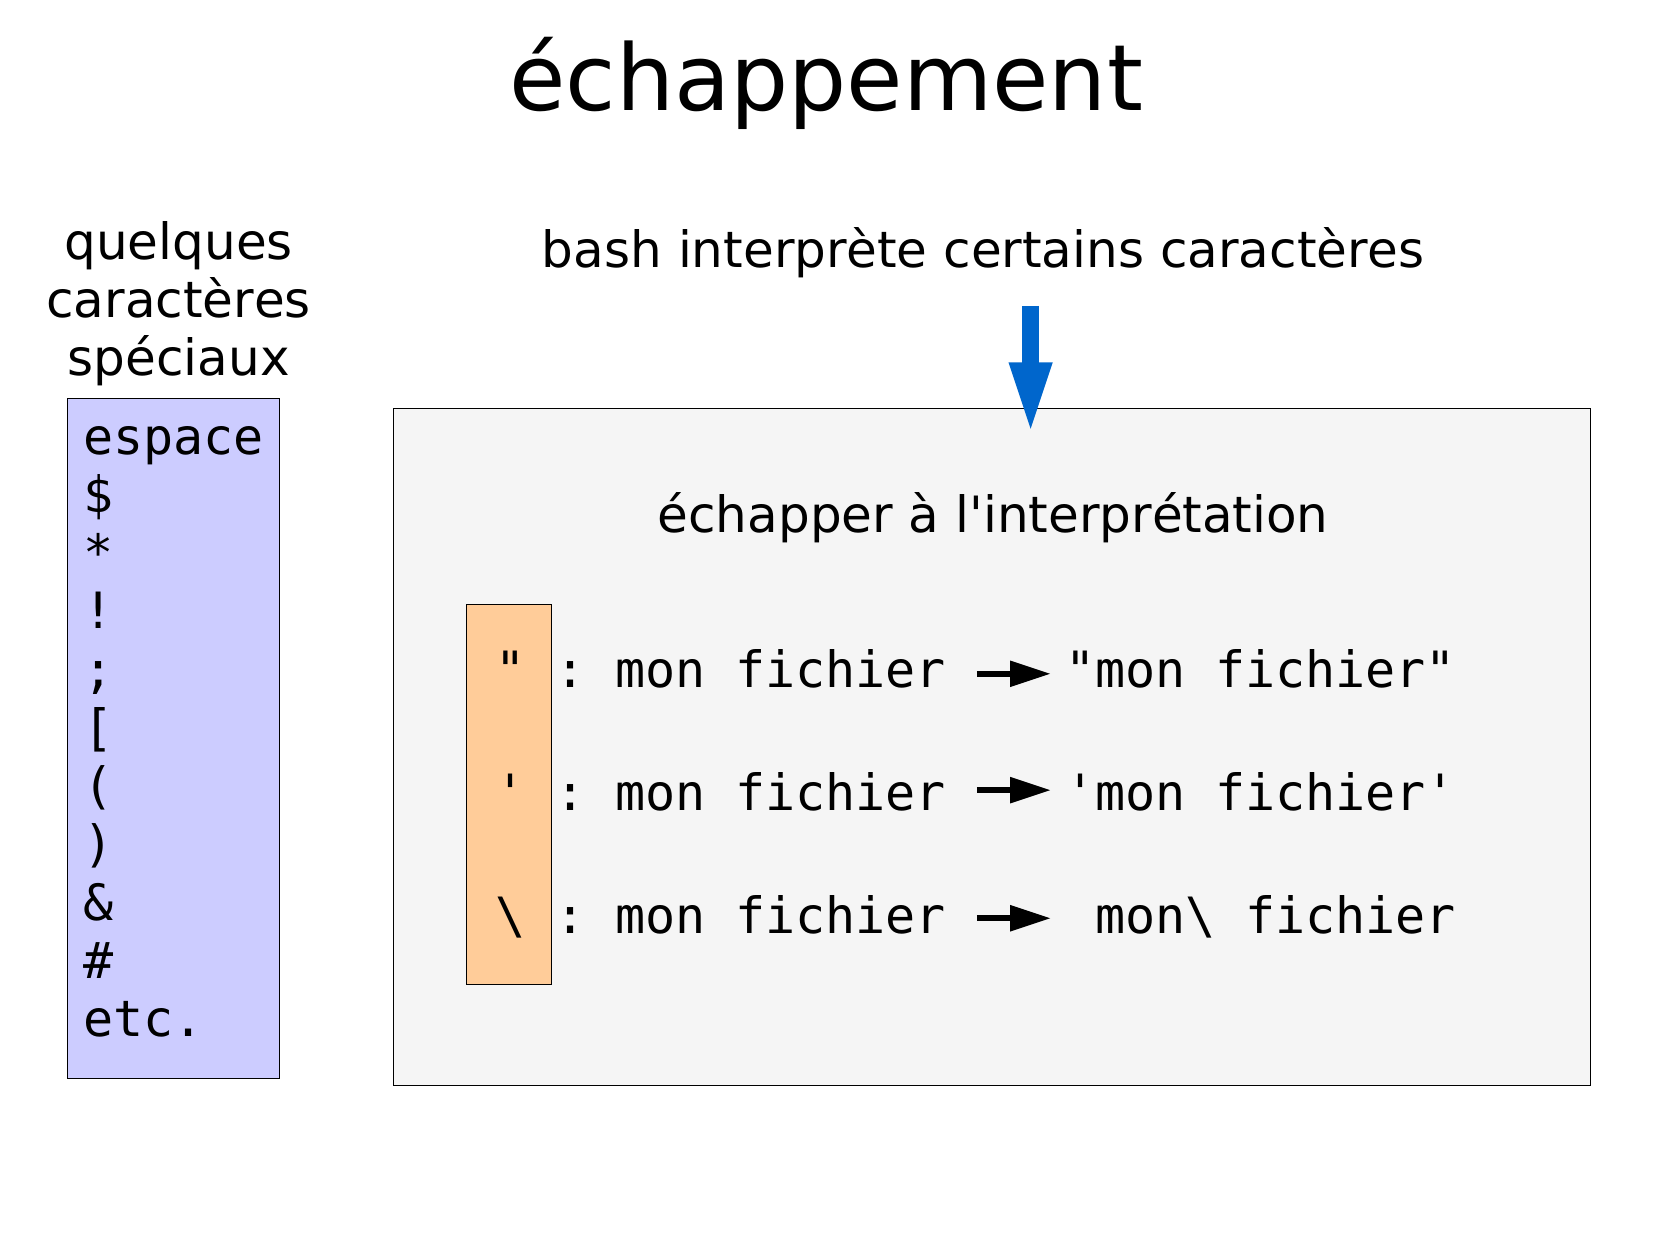

# échappement
quelques
caractères
spéciaux
bash interprète certains caractères
espace
$
*
!
;
[
(
)
&
#
etc.
échapper à l'interprétation
" : mon fichier "mon fichier"
' : mon fichier 'mon fichier'
\ : mon fichier mon\ fichier